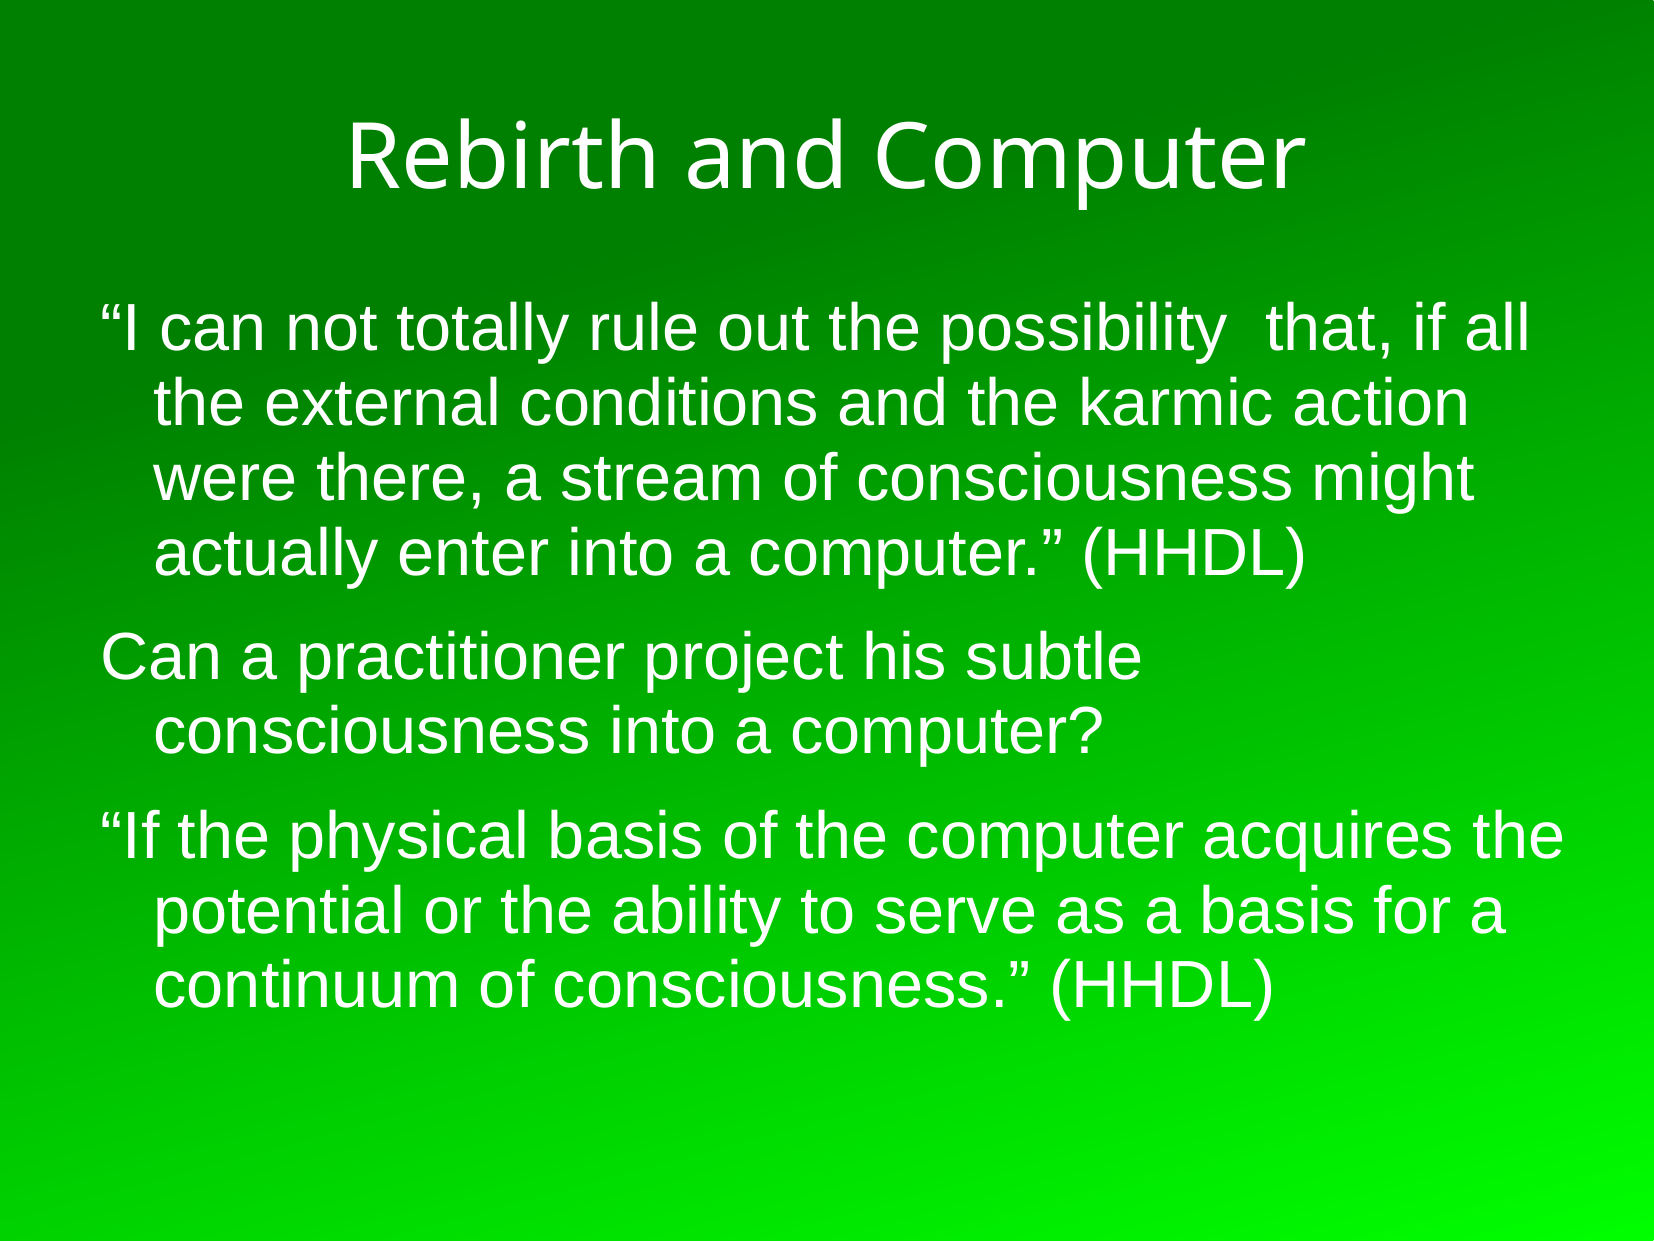

# Rebirth and Computer
“I can not totally rule out the possibility that, if all the external conditions and the karmic action were there, a stream of consciousness might actually enter into a computer.” (HHDL)
Can a practitioner project his subtle consciousness into a computer?
“If the physical basis of the computer acquires the potential or the ability to serve as a basis for a continuum of consciousness.” (HHDL)